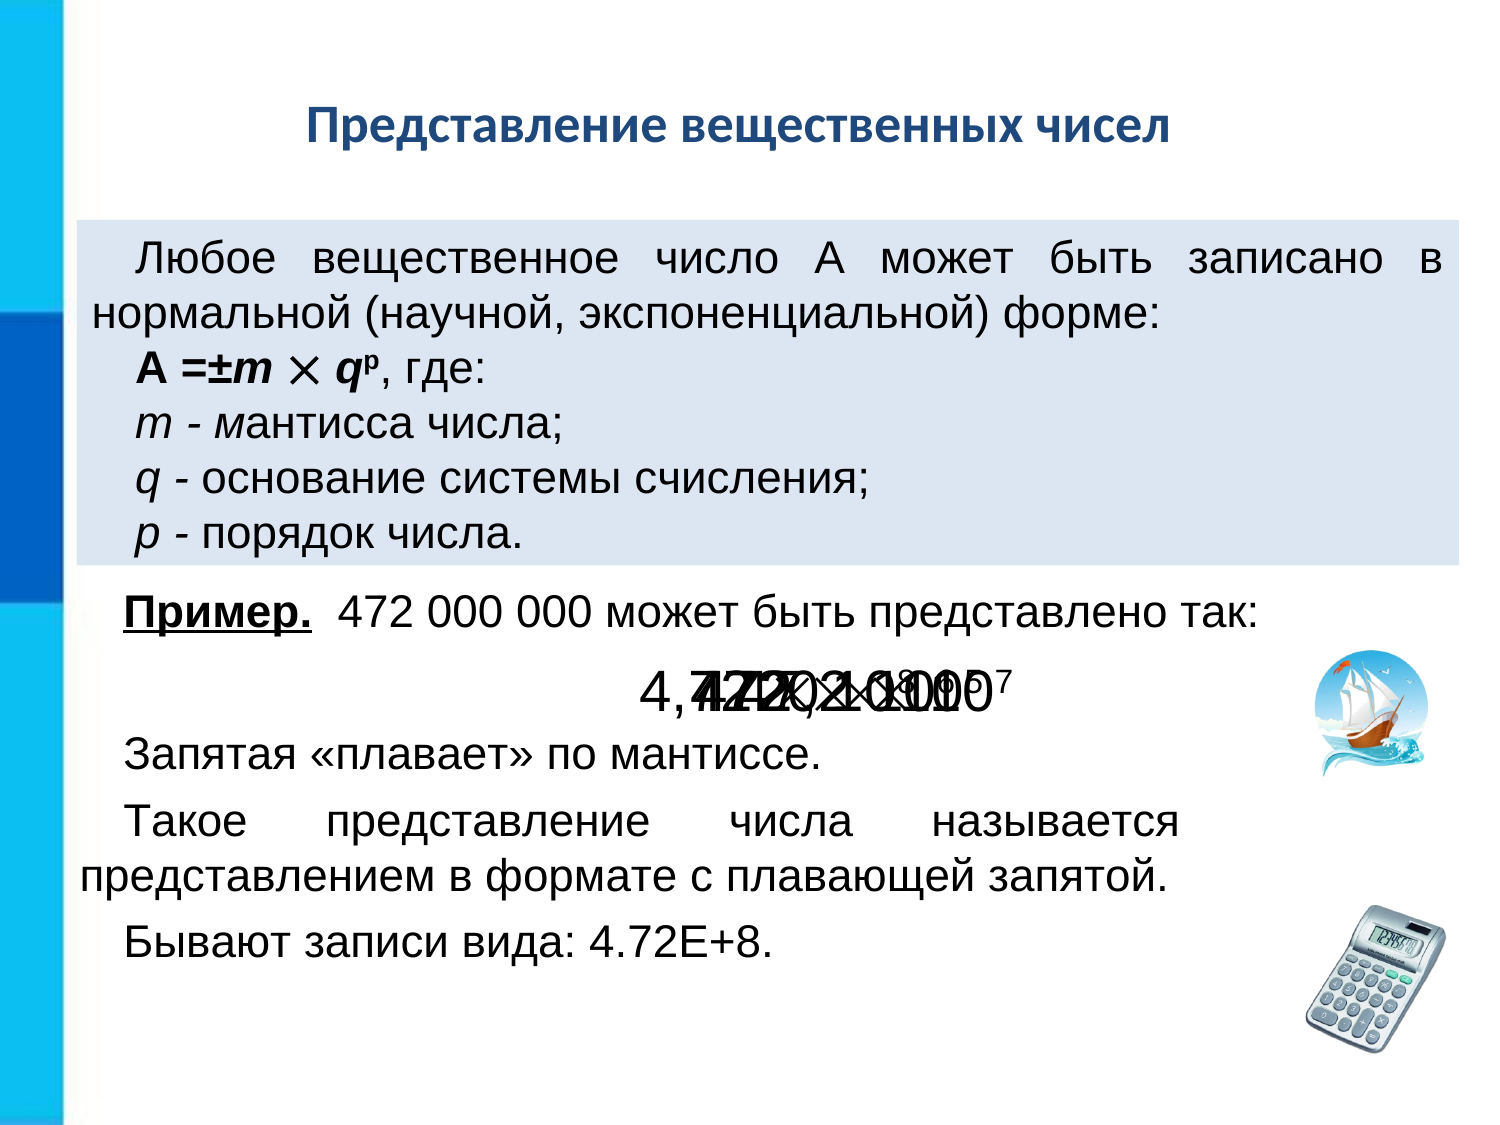

Представление вещественных чисел
Любое вещественное число А может быть записано в нормальной (научной, экспоненциальной) форме:
А =±m  qp, где:
m - мантисса числа;
q - основание системы счисления;
p - порядок числа.
Пример. 472 000 000 может быть представлено так:
4,72  108
47,2  107
472  106
4720  105
Запятая «плавает» по мантиссе.
Такое представление числа называется представлением в формате с плавающей запятой.
Бывают записи вида: 4.72Е+8.